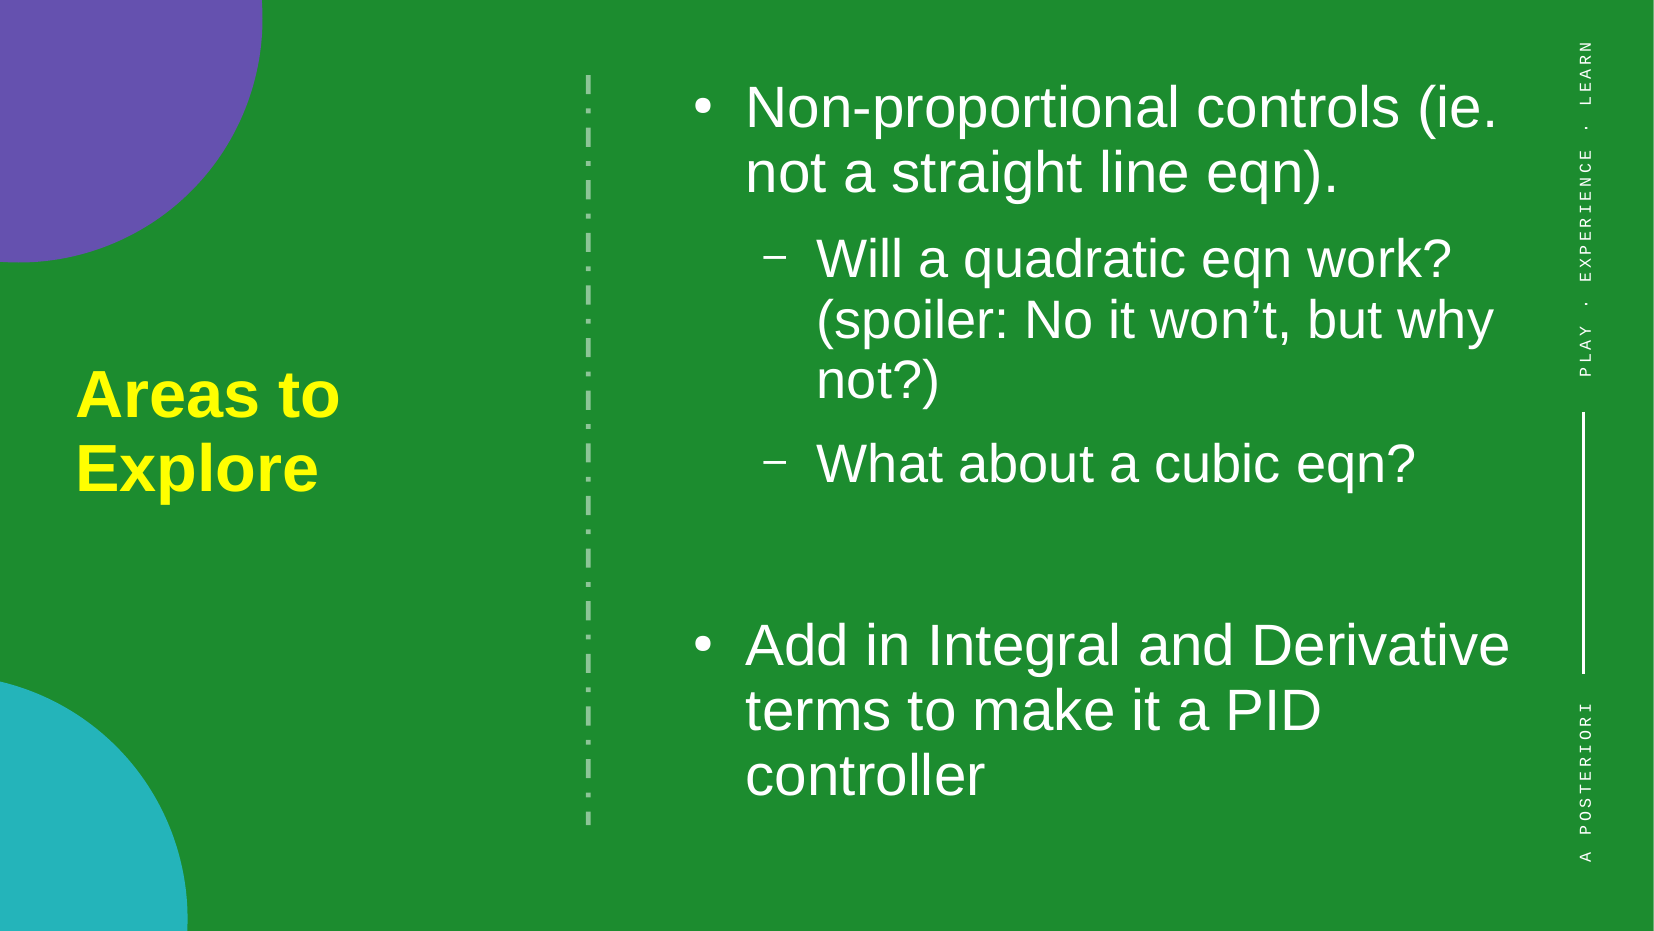

Non-proportional controls (ie. not a straight line eqn).
Will a quadratic eqn work? (spoiler: No it won’t, but why not?)
What about a cubic eqn?
Add in Integral and Derivative terms to make it a PID controller
# Areas to Explore